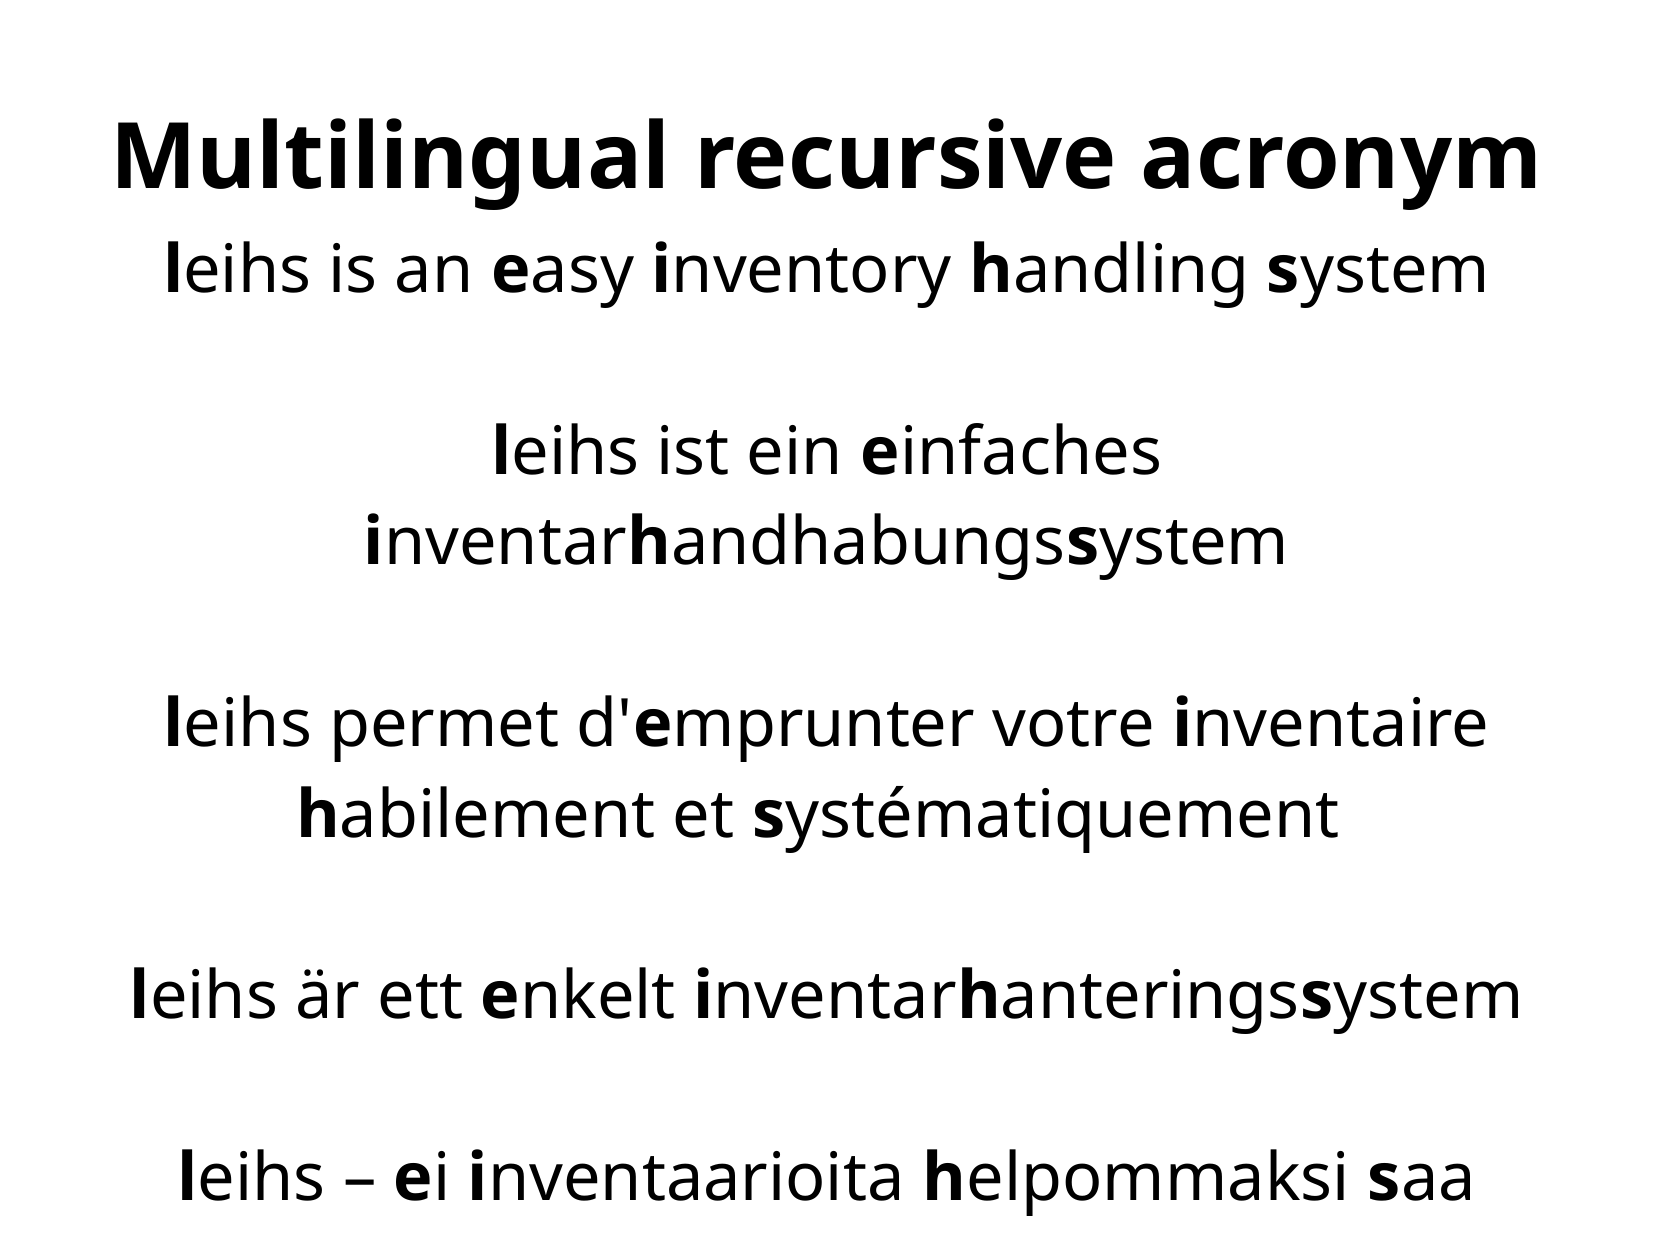

# Multilingual recursive acronym
leihs is an easy inventory handling system
leihs ist ein einfaches inventarhandhabungssystem
leihs permet d'emprunter votre inventaire habilement et systématiquement
leihs är ett enkelt inventarhanteringssystem
leihs – ei inventaarioita helpommaksi saa